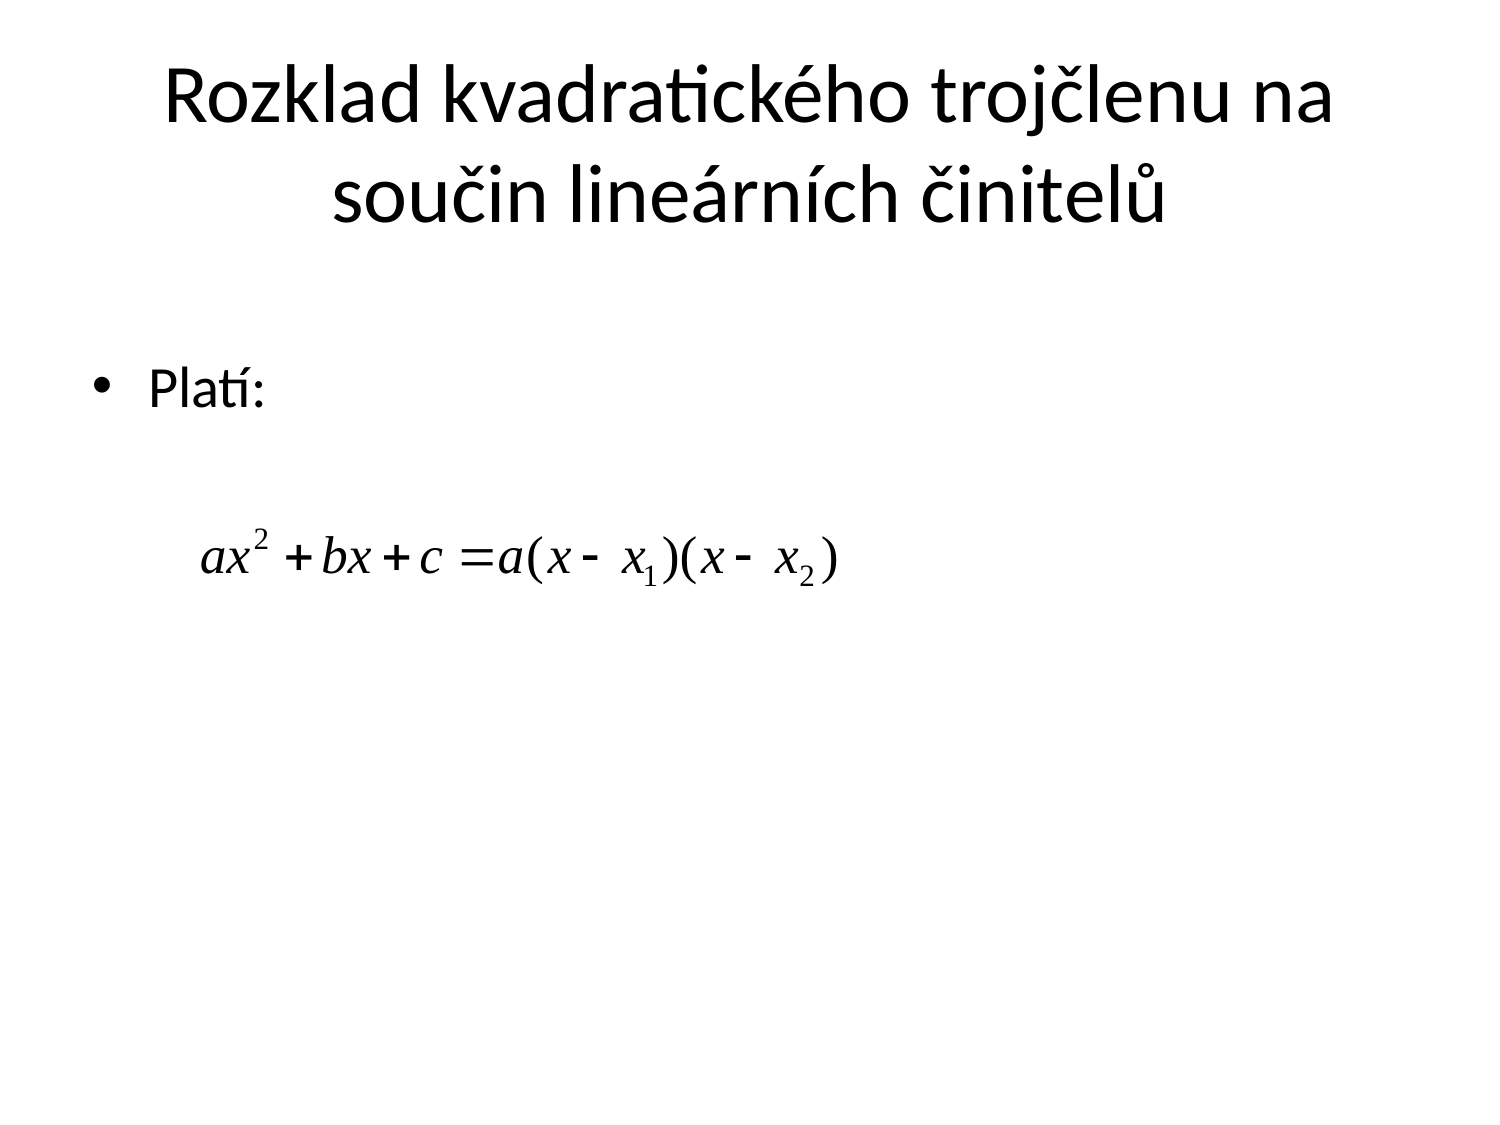

# Rozklad kvadratického trojčlenu na součin lineárních činitelů
Platí: